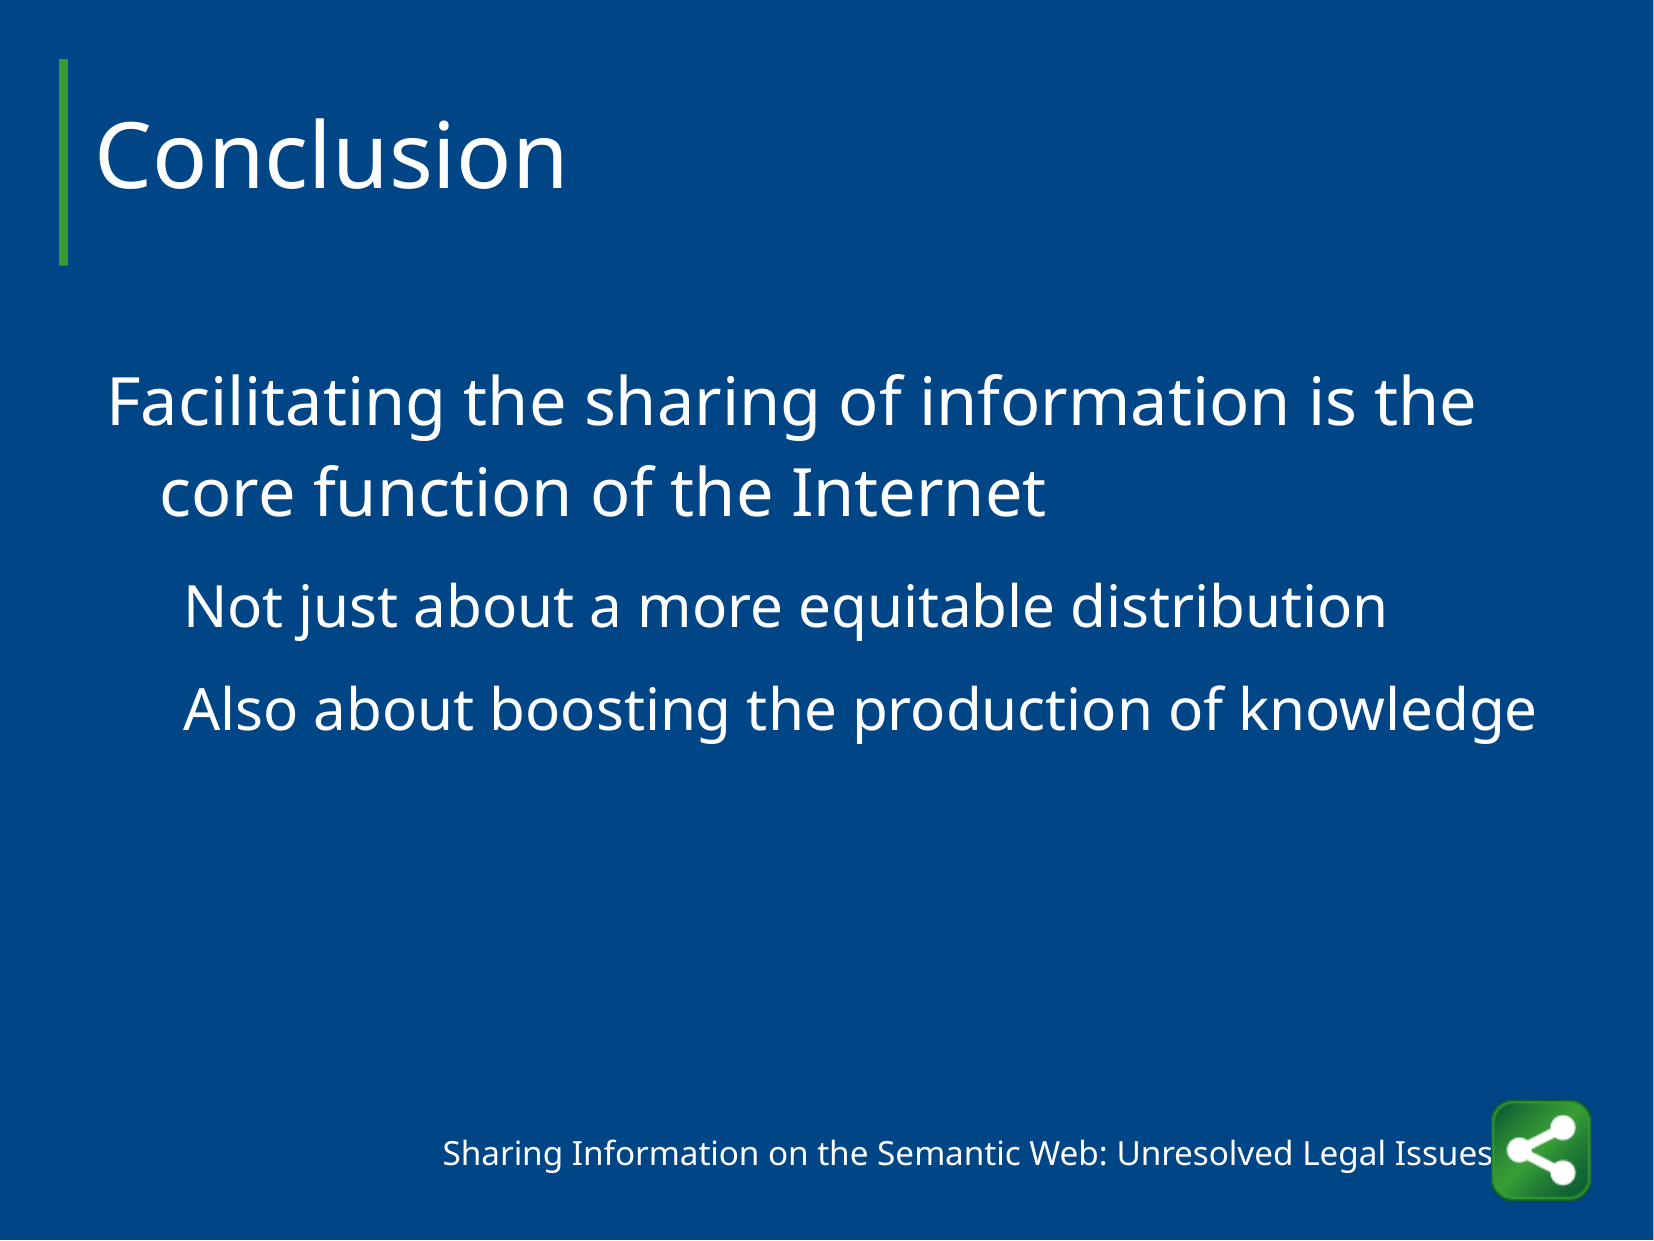

# Conclusion
Facilitating the sharing of information is the core function of the Internet
Not just about a more equitable distribution
Also about boosting the production of knowledge